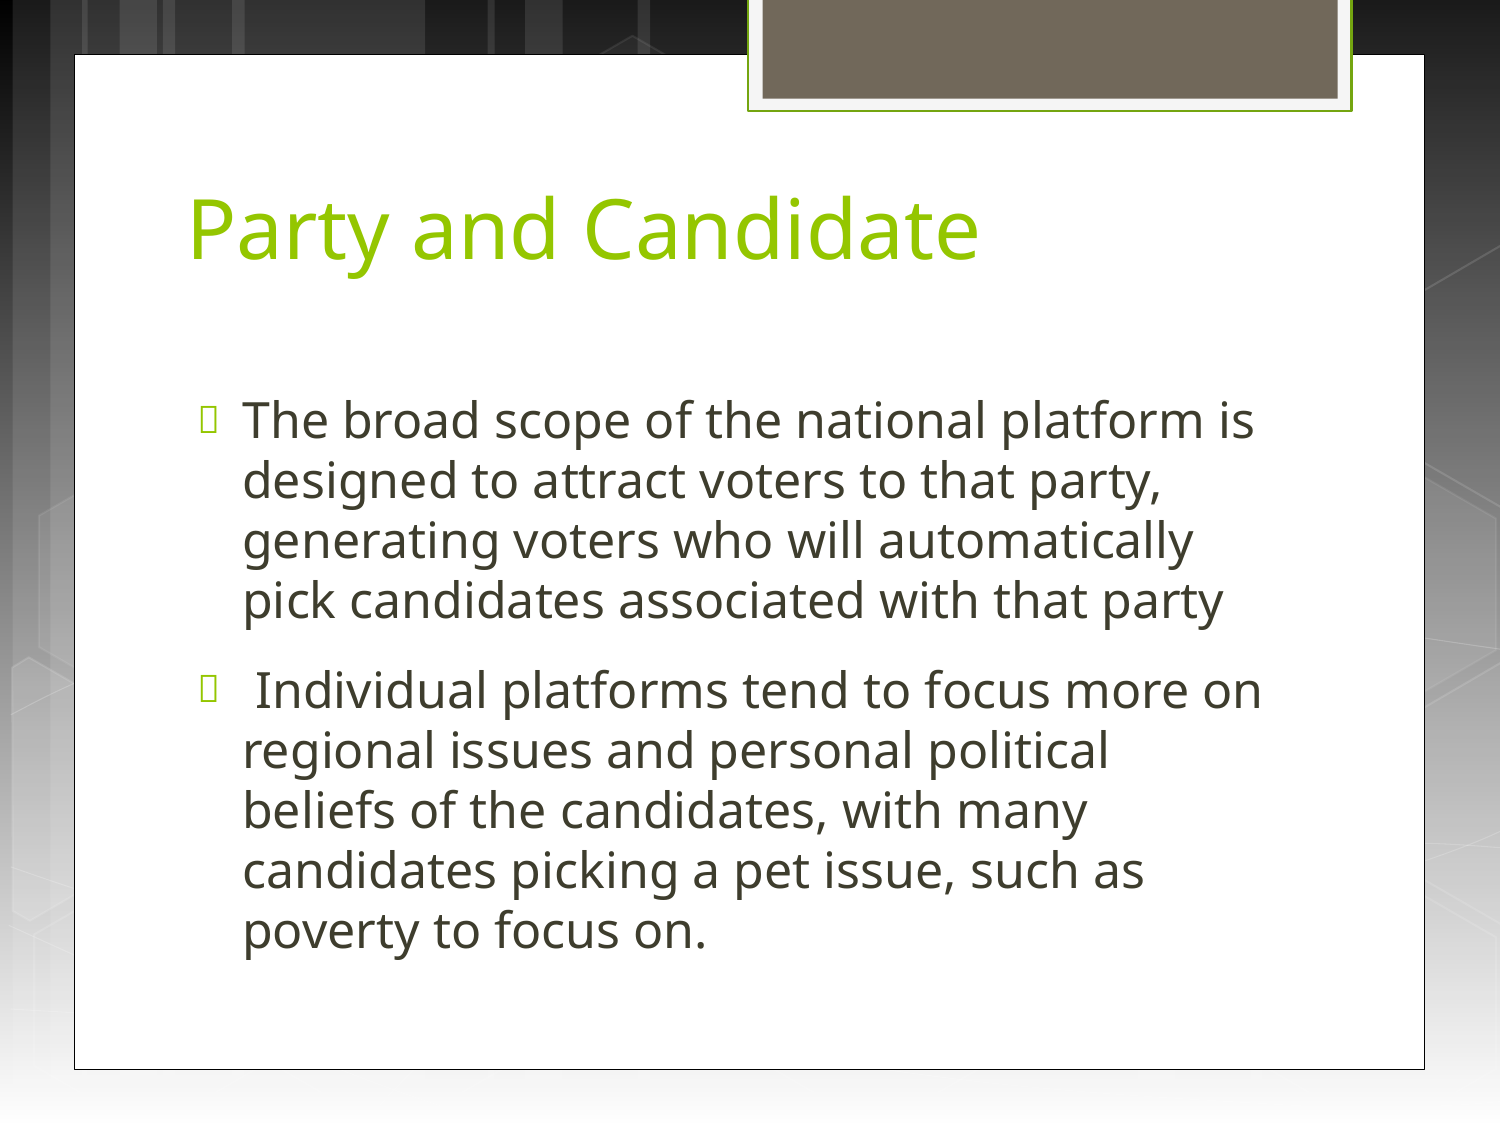

# Party and Candidate
The broad scope of the national platform is designed to attract voters to that party, generating voters who will automatically pick candidates associated with that party
 Individual platforms tend to focus more on regional issues and personal political beliefs of the candidates, with many candidates picking a pet issue, such as poverty to focus on.